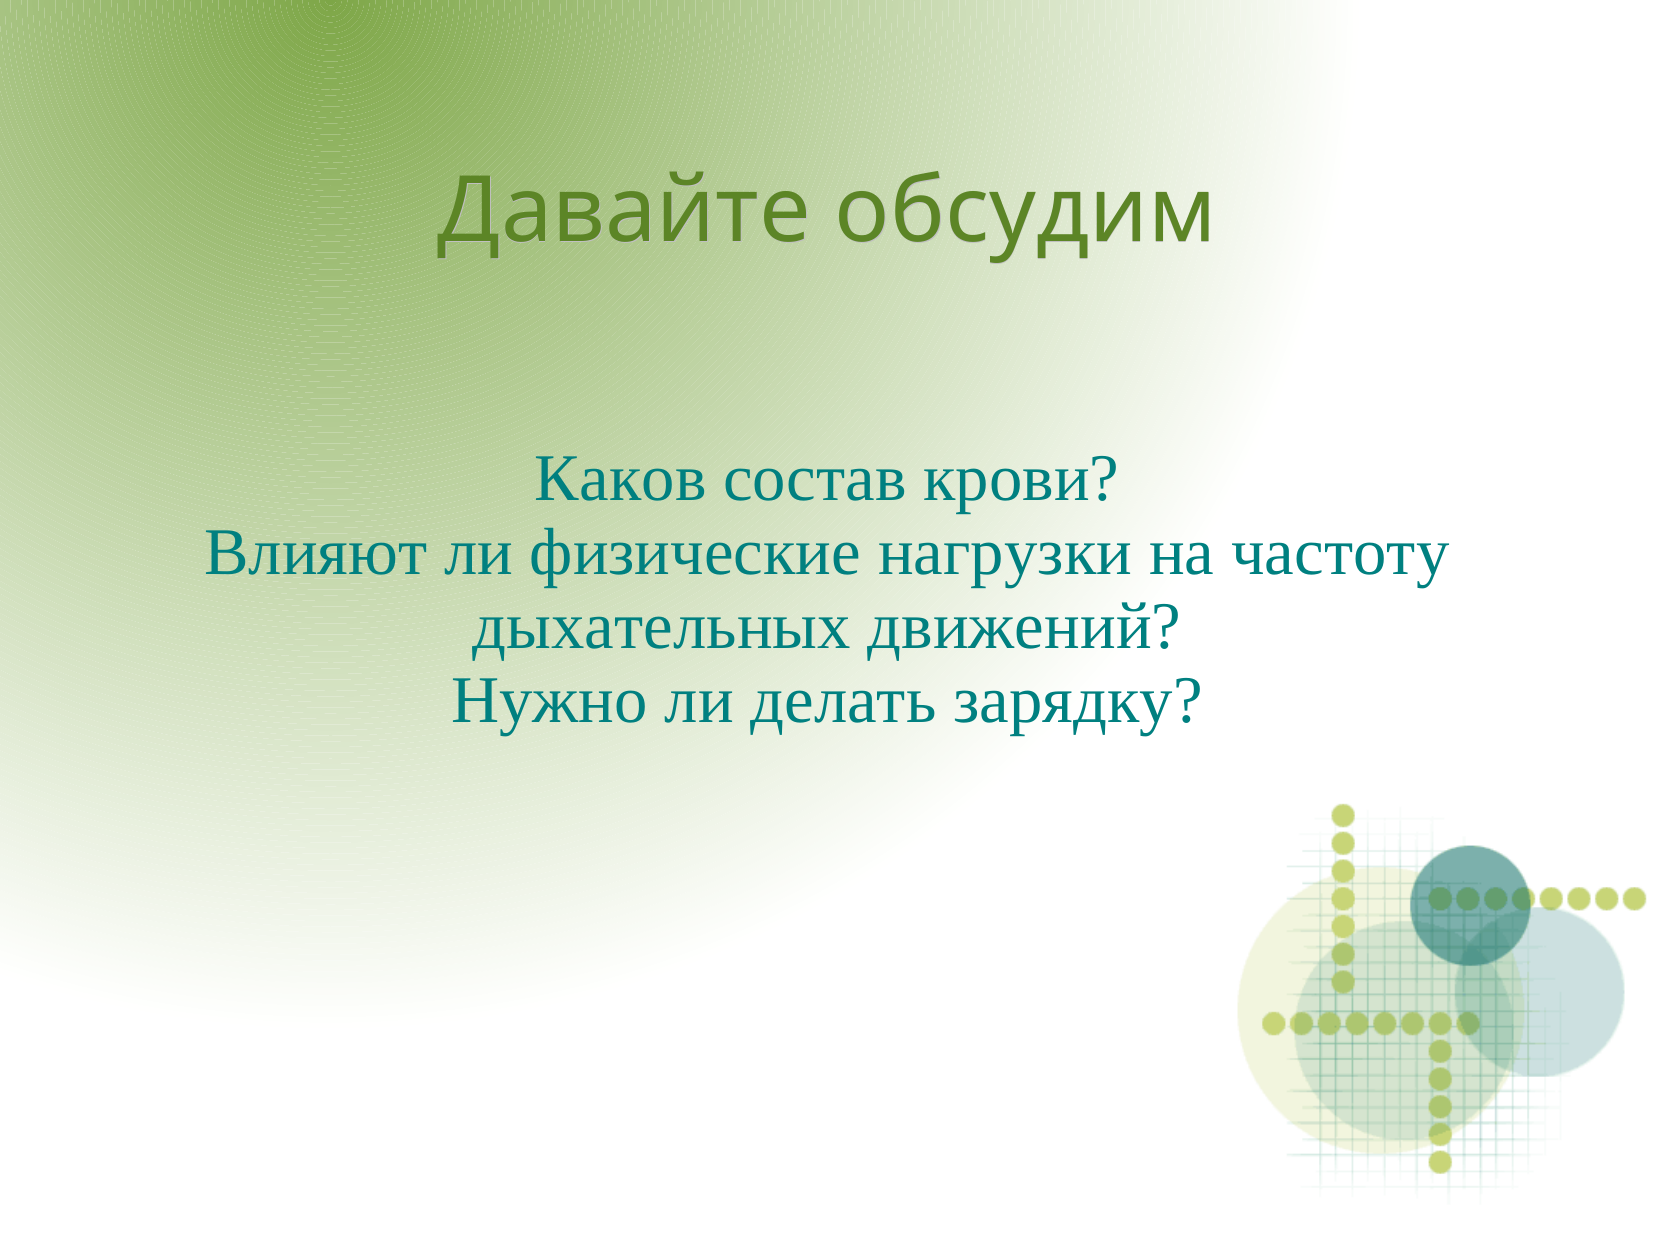

Каков состав крови?
Влияют ли физические нагрузки на частоту дыхательных движений?
Нужно ли делать зарядку?
# Давайте обсудим